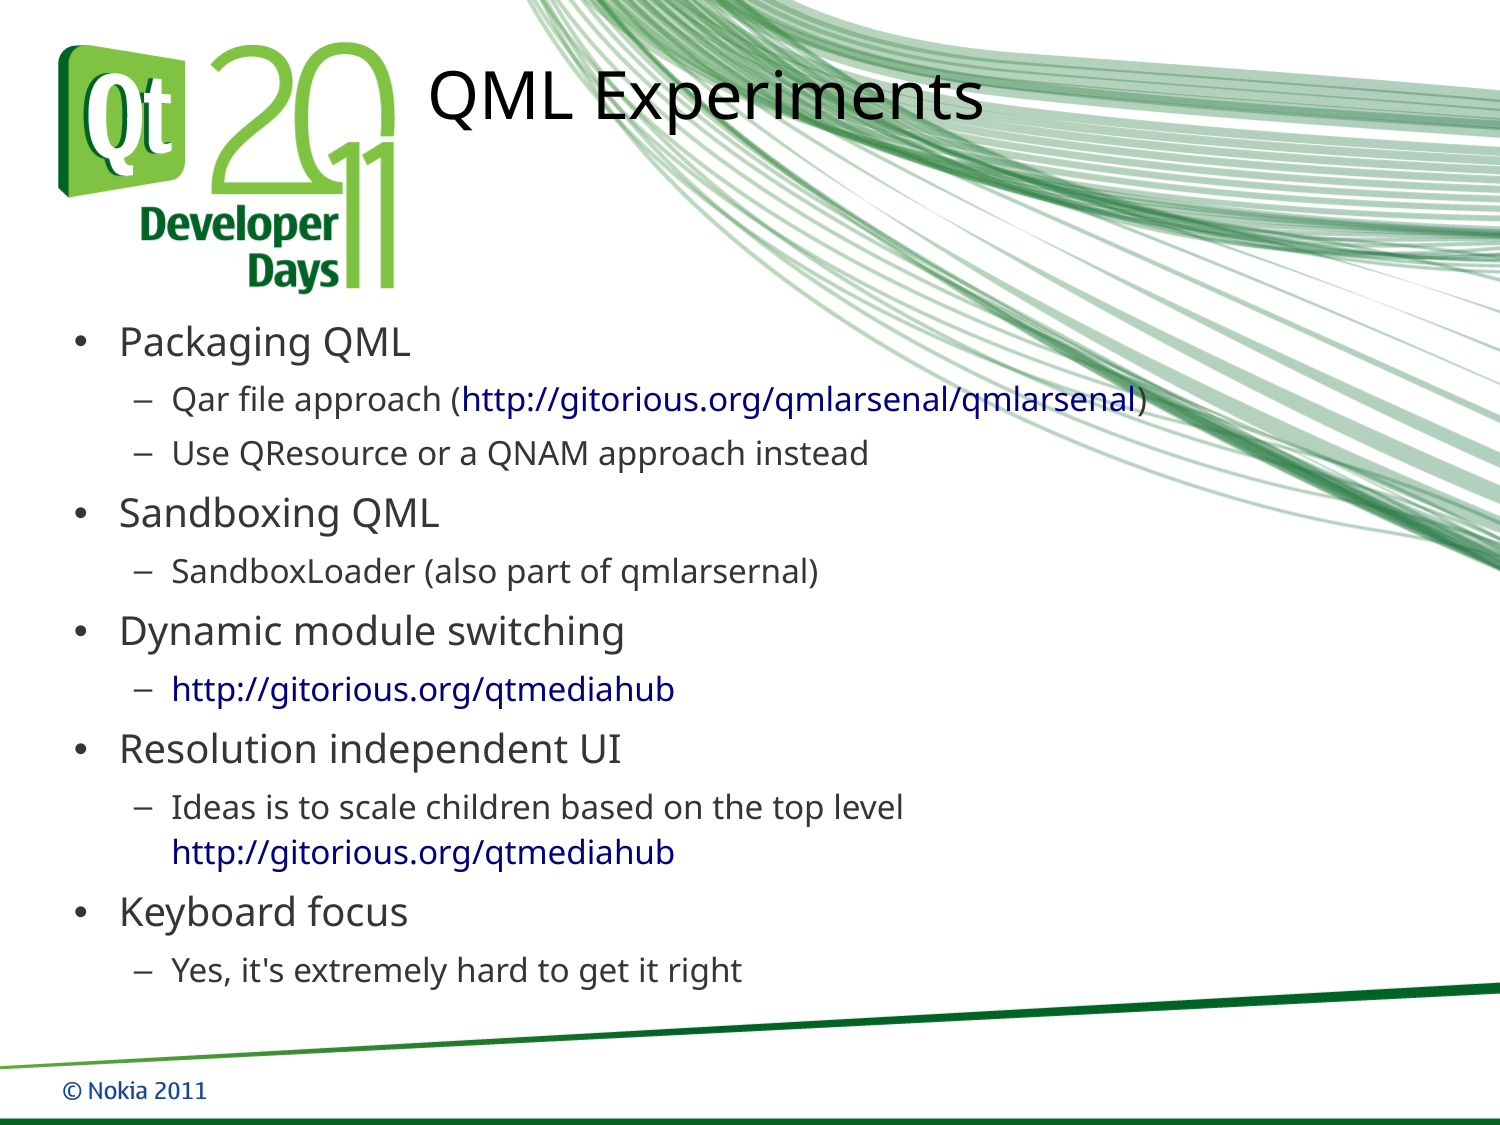

# QML Experiments
Packaging QML
Qar file approach (http://gitorious.org/qmlarsenal/qmlarsenal)
Use QResource or a QNAM approach instead
Sandboxing QML
SandboxLoader (also part of qmlarsernal)
Dynamic module switching
http://gitorious.org/qtmediahub
Resolution independent UI
Ideas is to scale children based on the top levelhttp://gitorious.org/qtmediahub
Keyboard focus
Yes, it's extremely hard to get it right